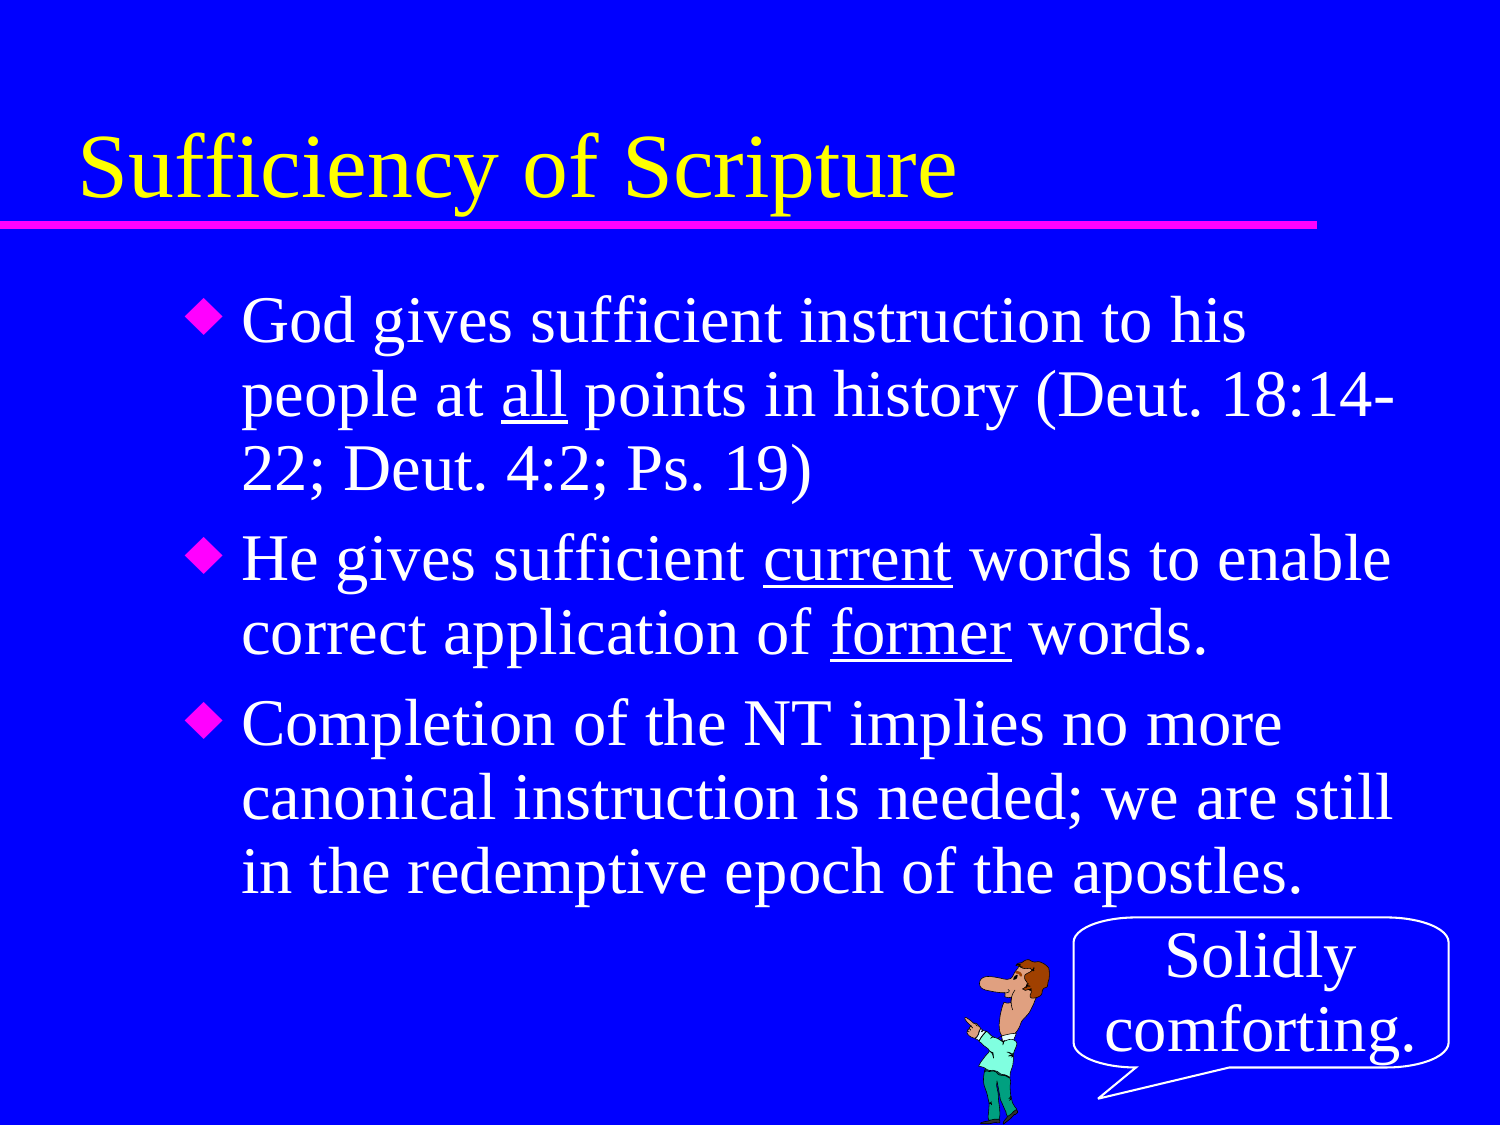

# Sufficiency of Scripture
God gives sufficient instruction to his people at all points in history (Deut. 18:14-22; Deut. 4:2; Ps. 19)
He gives sufficient current words to enable correct application of former words.
Completion of the NT implies no more canonical instruction is needed; we are still in the redemptive epoch of the apostles.
Solidly comforting.